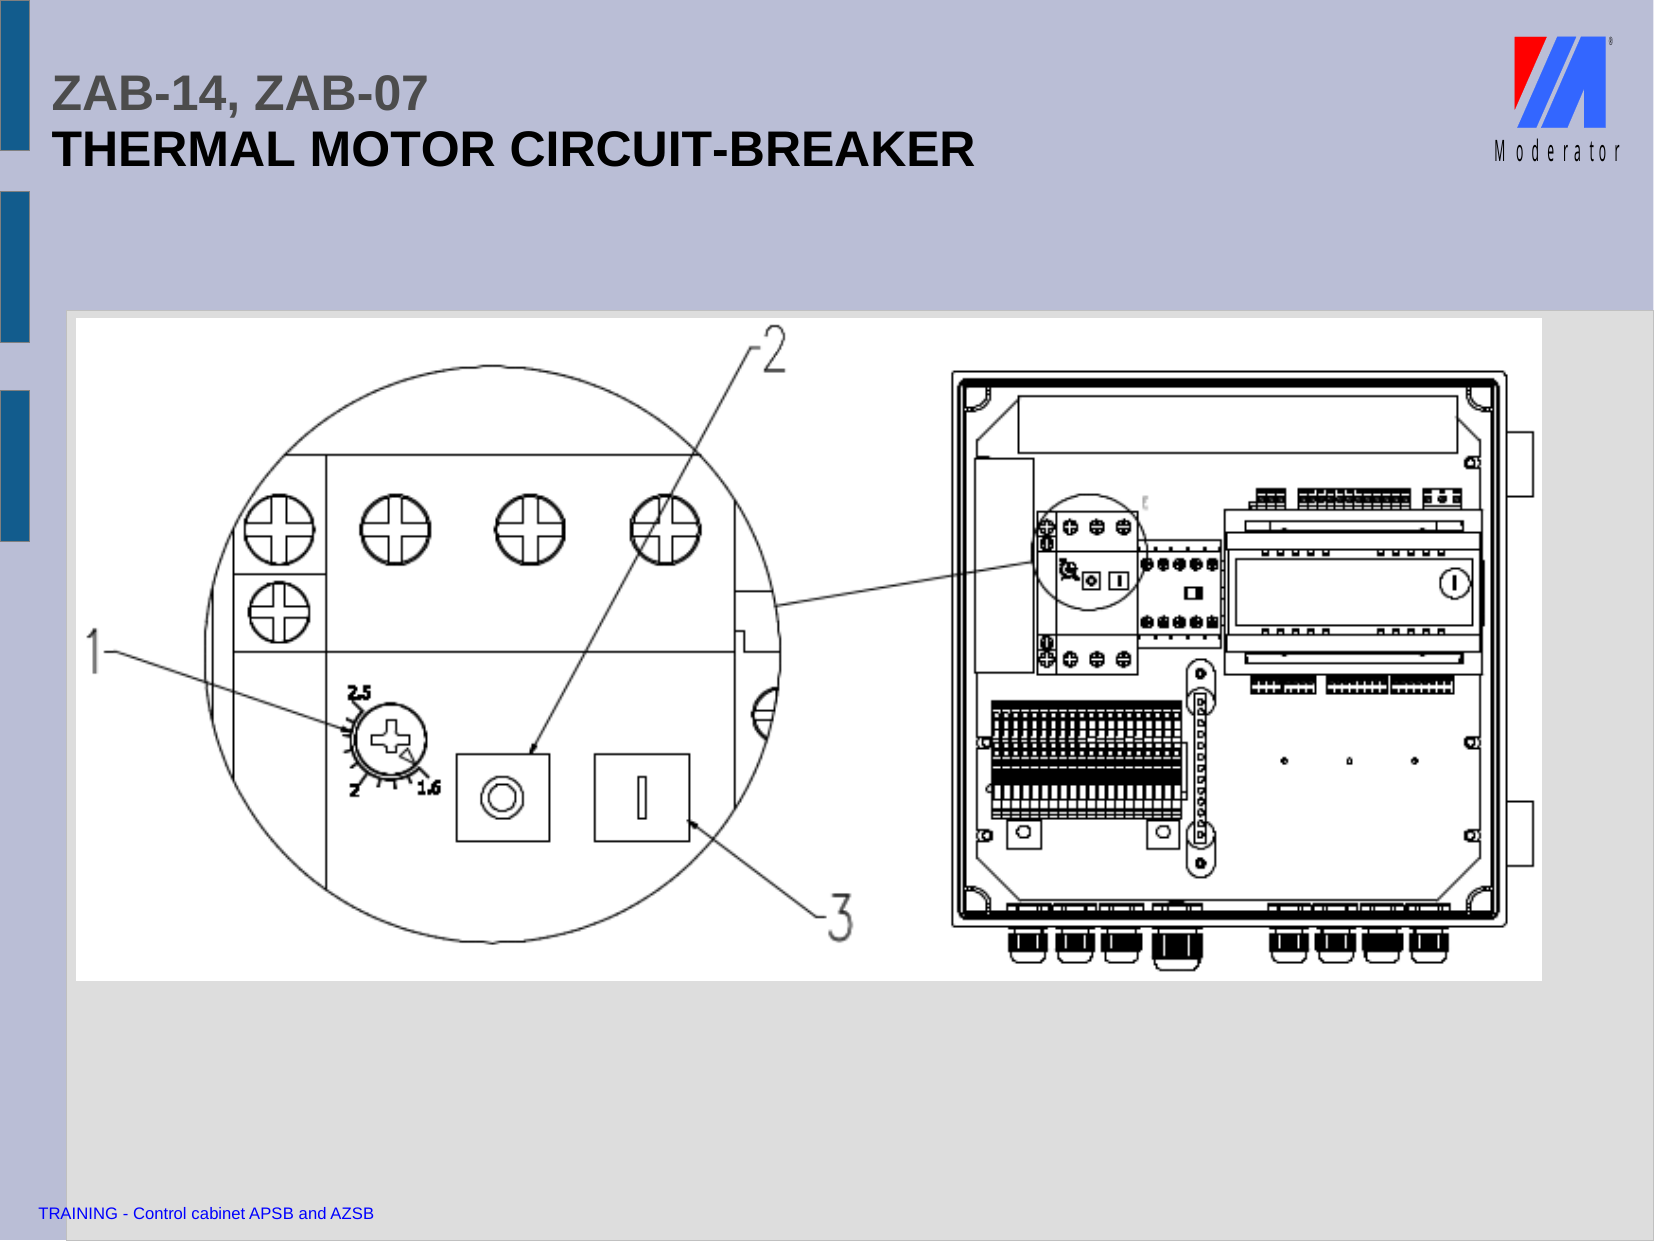

# ZAB-14, ZAB-07 THERMAL MOTOR CIRCUIT-BREAKER
TRAINING - Control cabinet APSB and AZSB